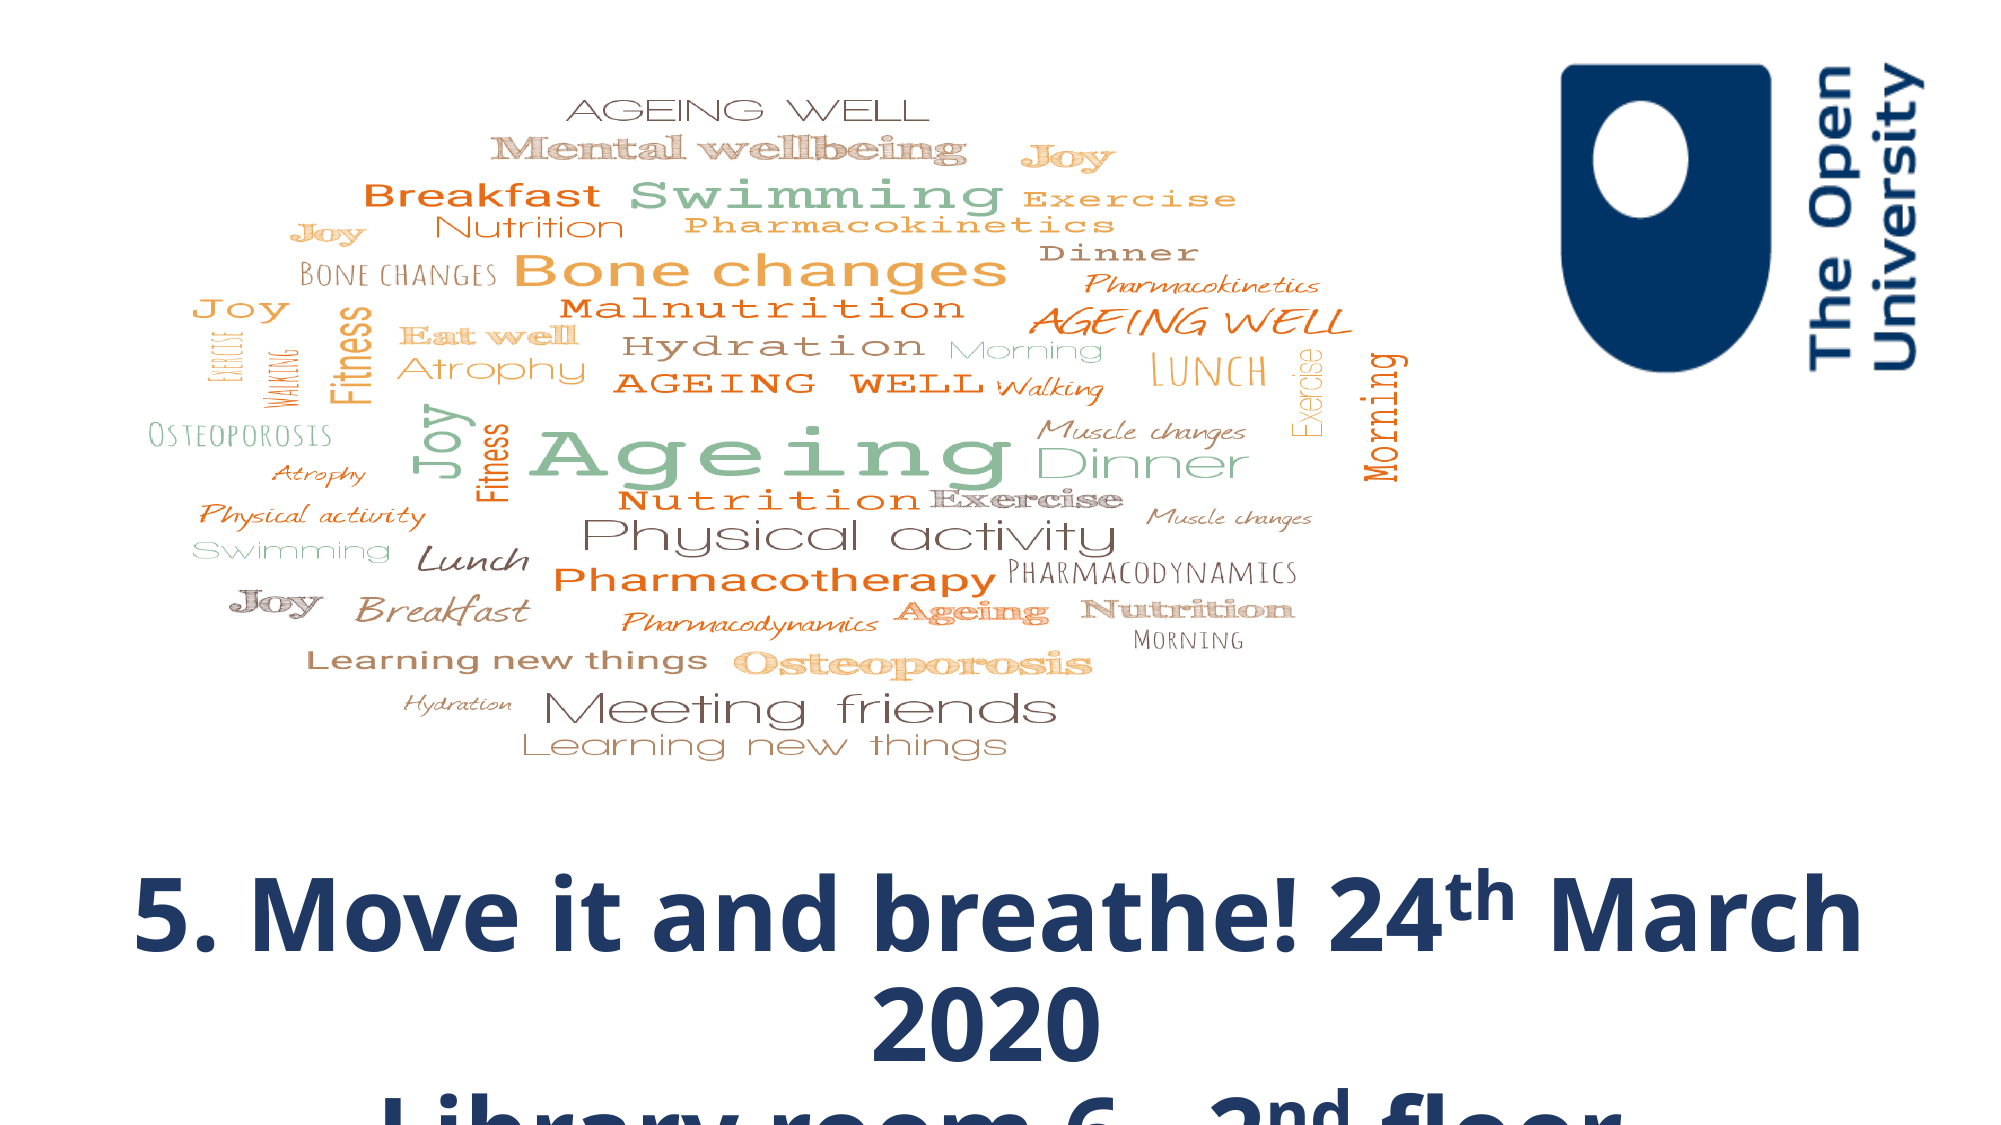

# 5. Move it and breathe! 24th March 2020 Library room 6 - 2nd floor